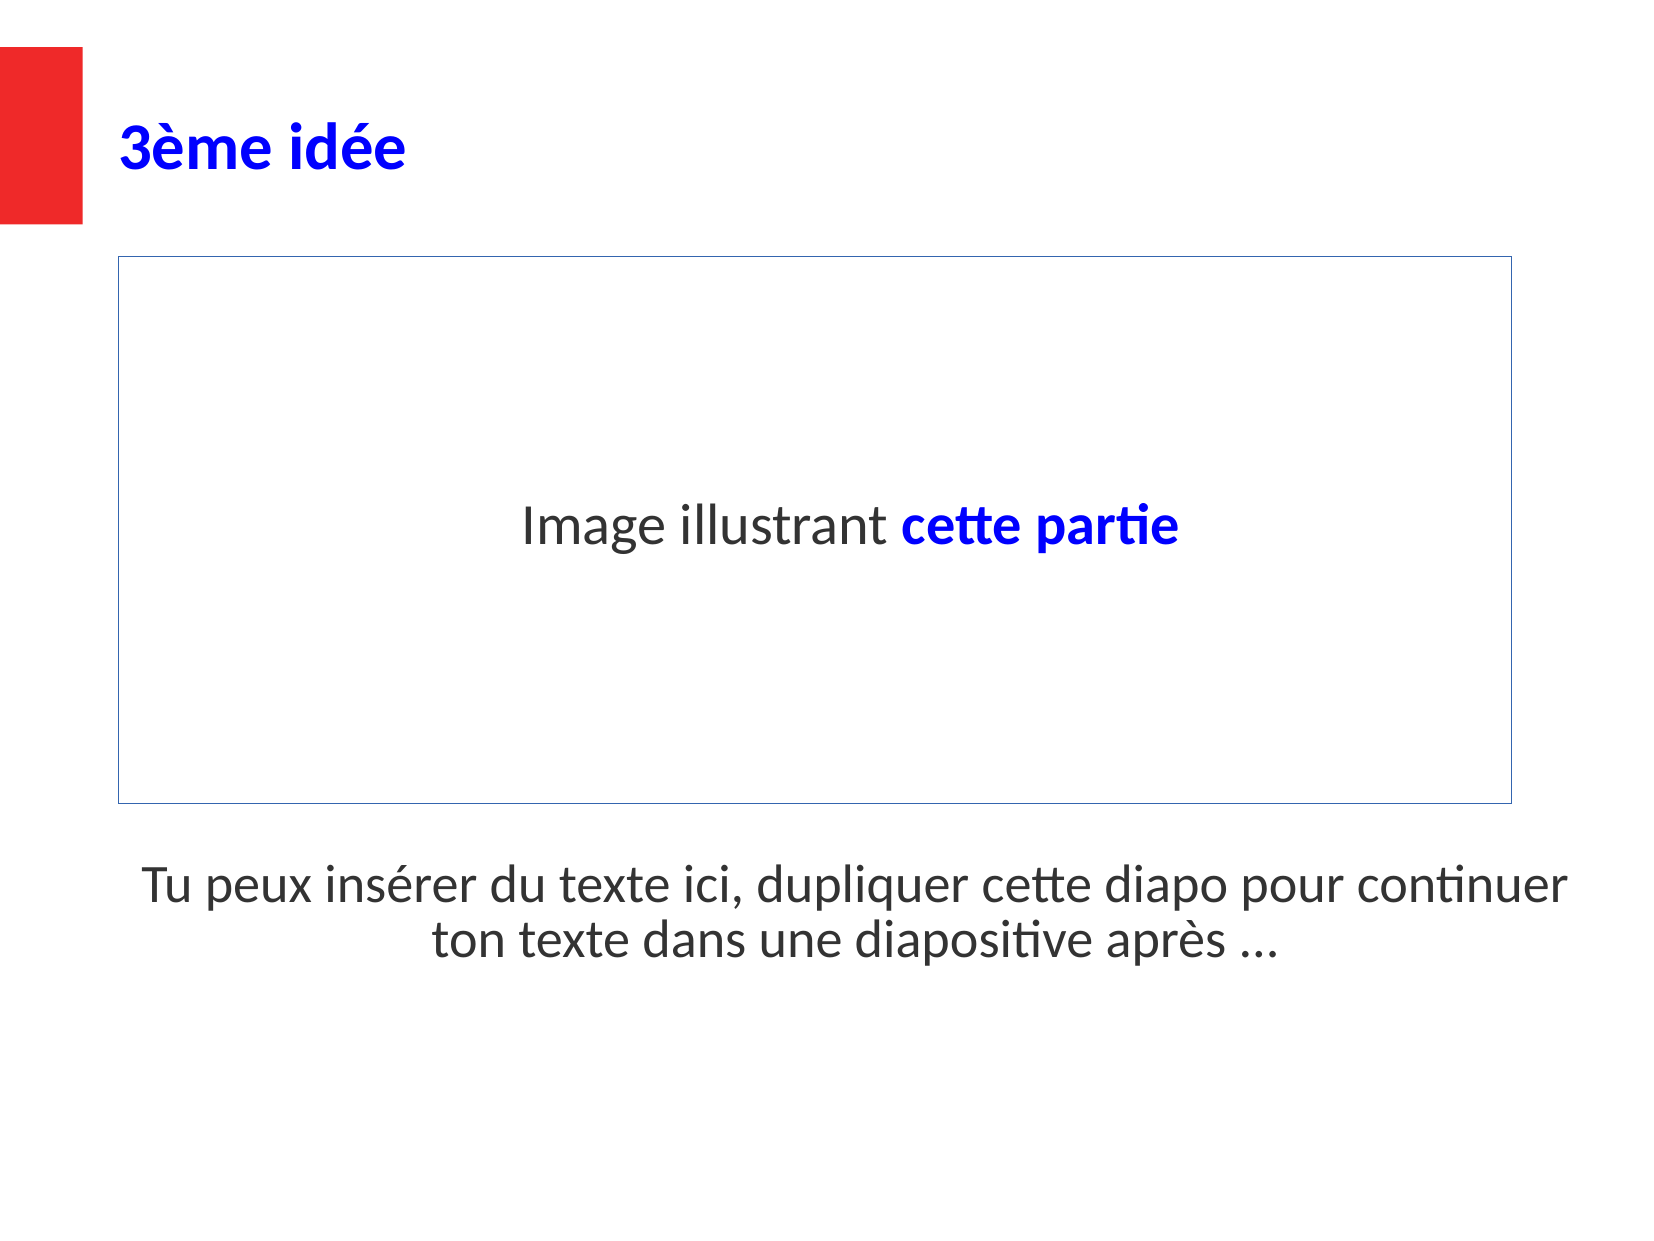

# 3ème idée
Image illustrant cette partie
Tu peux insérer du texte ici, dupliquer cette diapo pour continuer ton texte dans une diapositive après ...